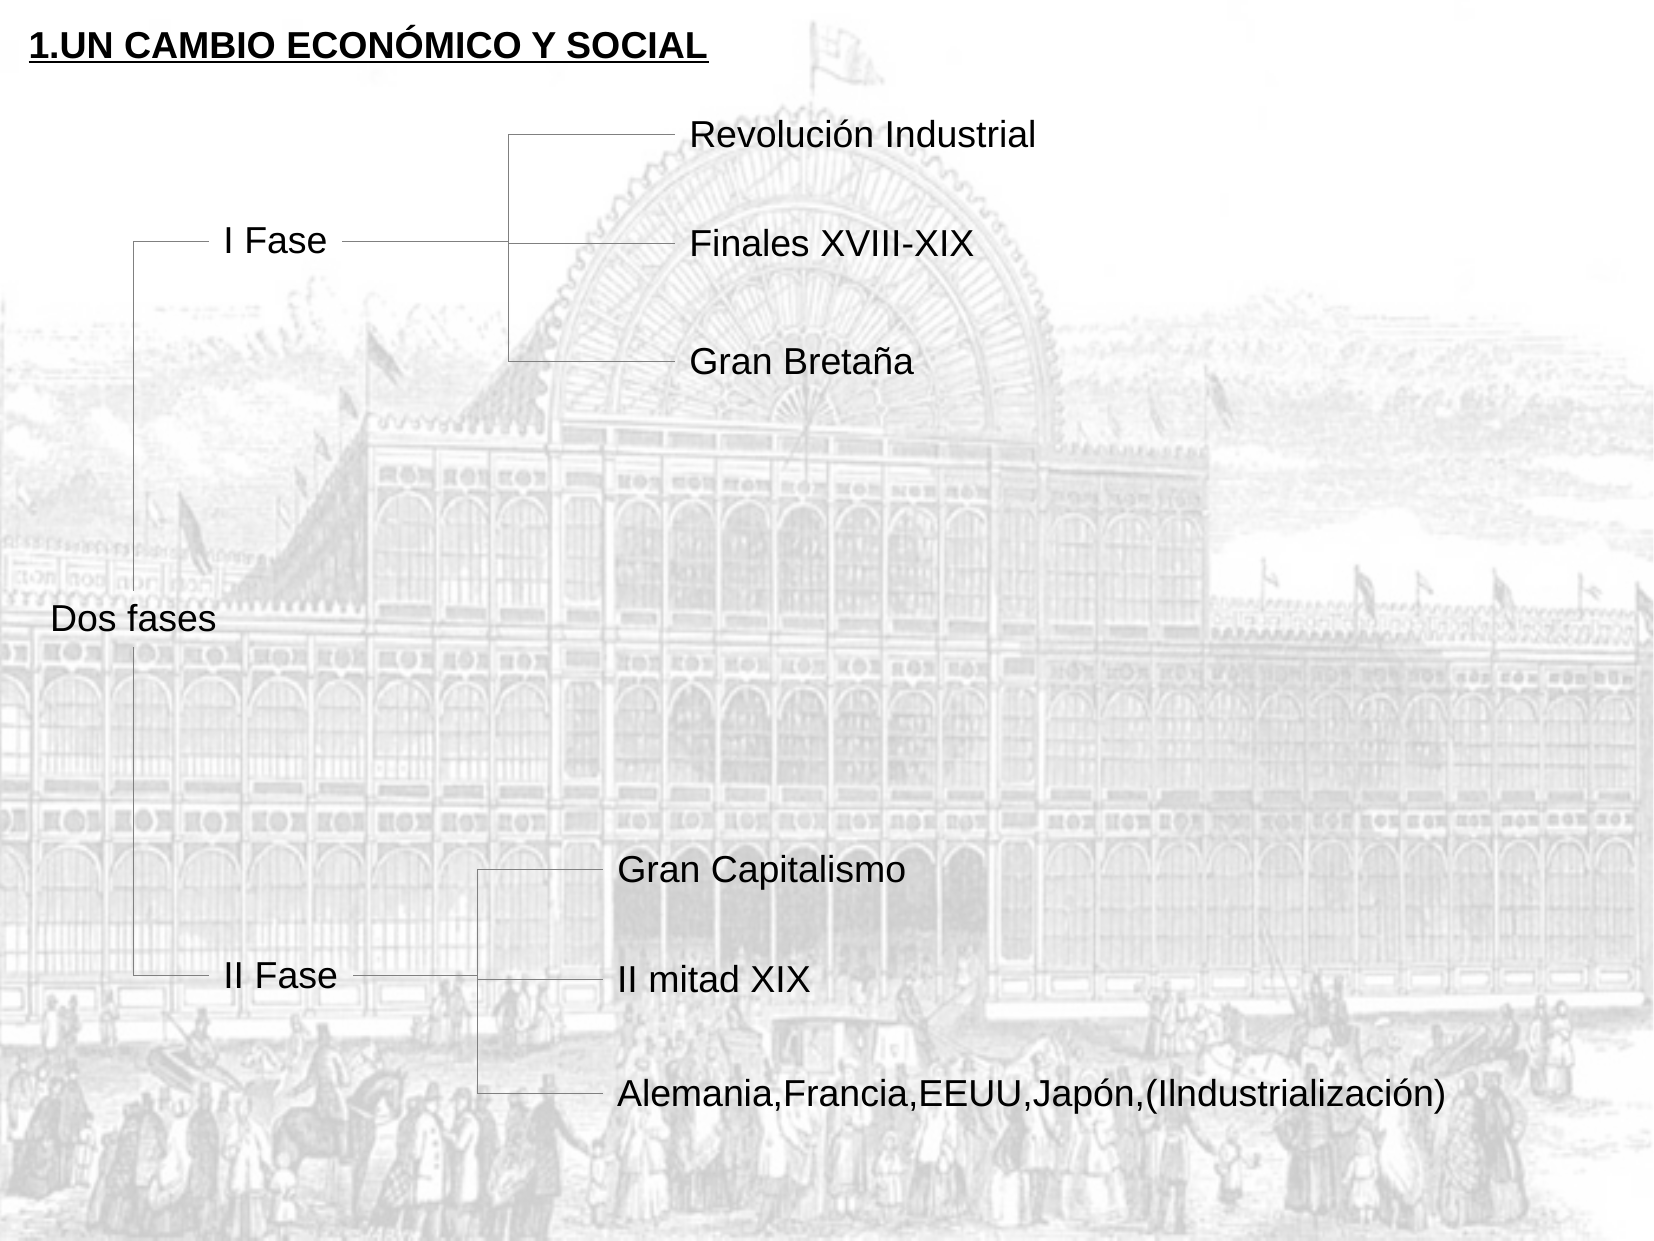

1.UN CAMBIO ECONÓMICO Y SOCIAL
Revolución Industrial
I Fase
Finales XVIII-XIX
Gran Bretaña
Dos fases
Gran Capitalismo
II Fase
II mitad XIX
Alemania,Francia,EEUU,Japón,(Ilndustrialización)